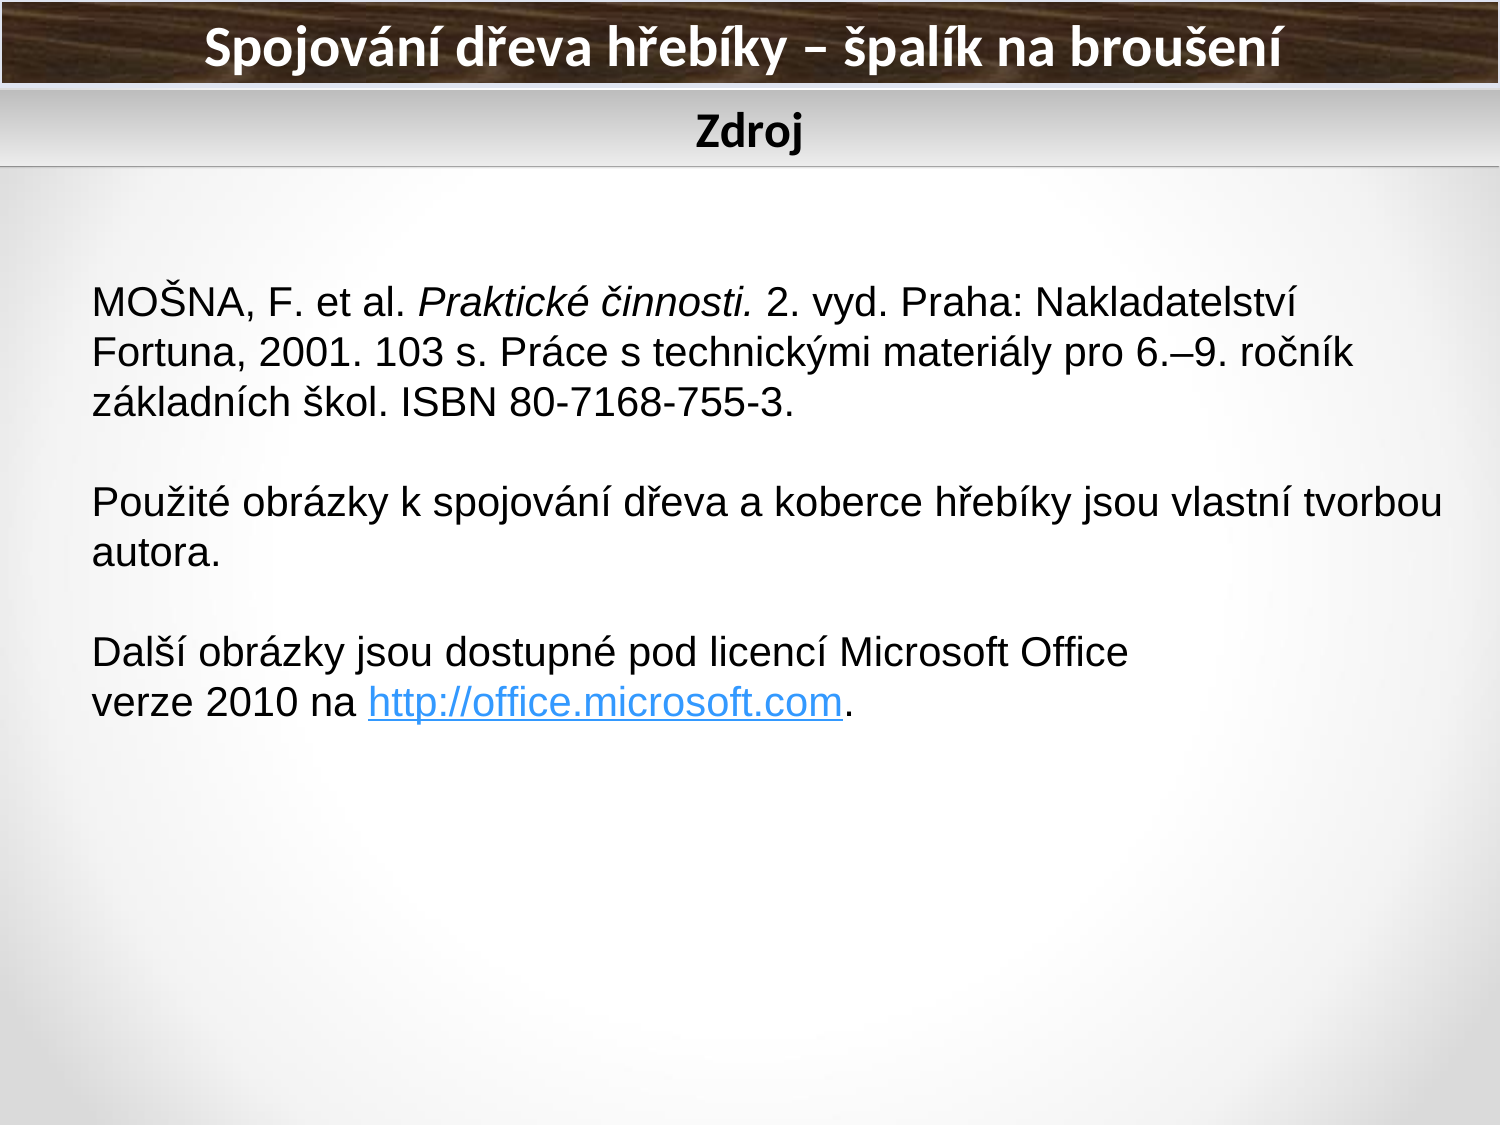

Spojování dřeva hřebíky – špalík na broušení
Zdroj
MOŠNA, F. et al. Praktické činnosti. 2. vyd. Praha: Nakladatelství Fortuna, 2001. 103 s. Práce s technickými materiály pro 6.–9. ročník základních škol. ISBN 80-7168-755-3.
Použité obrázky k spojování dřeva a koberce hřebíky jsou vlastní tvorbou autora.
Další obrázky jsou dostupné pod licencí Microsoft Office
verze 2010 na http://office.microsoft.com.